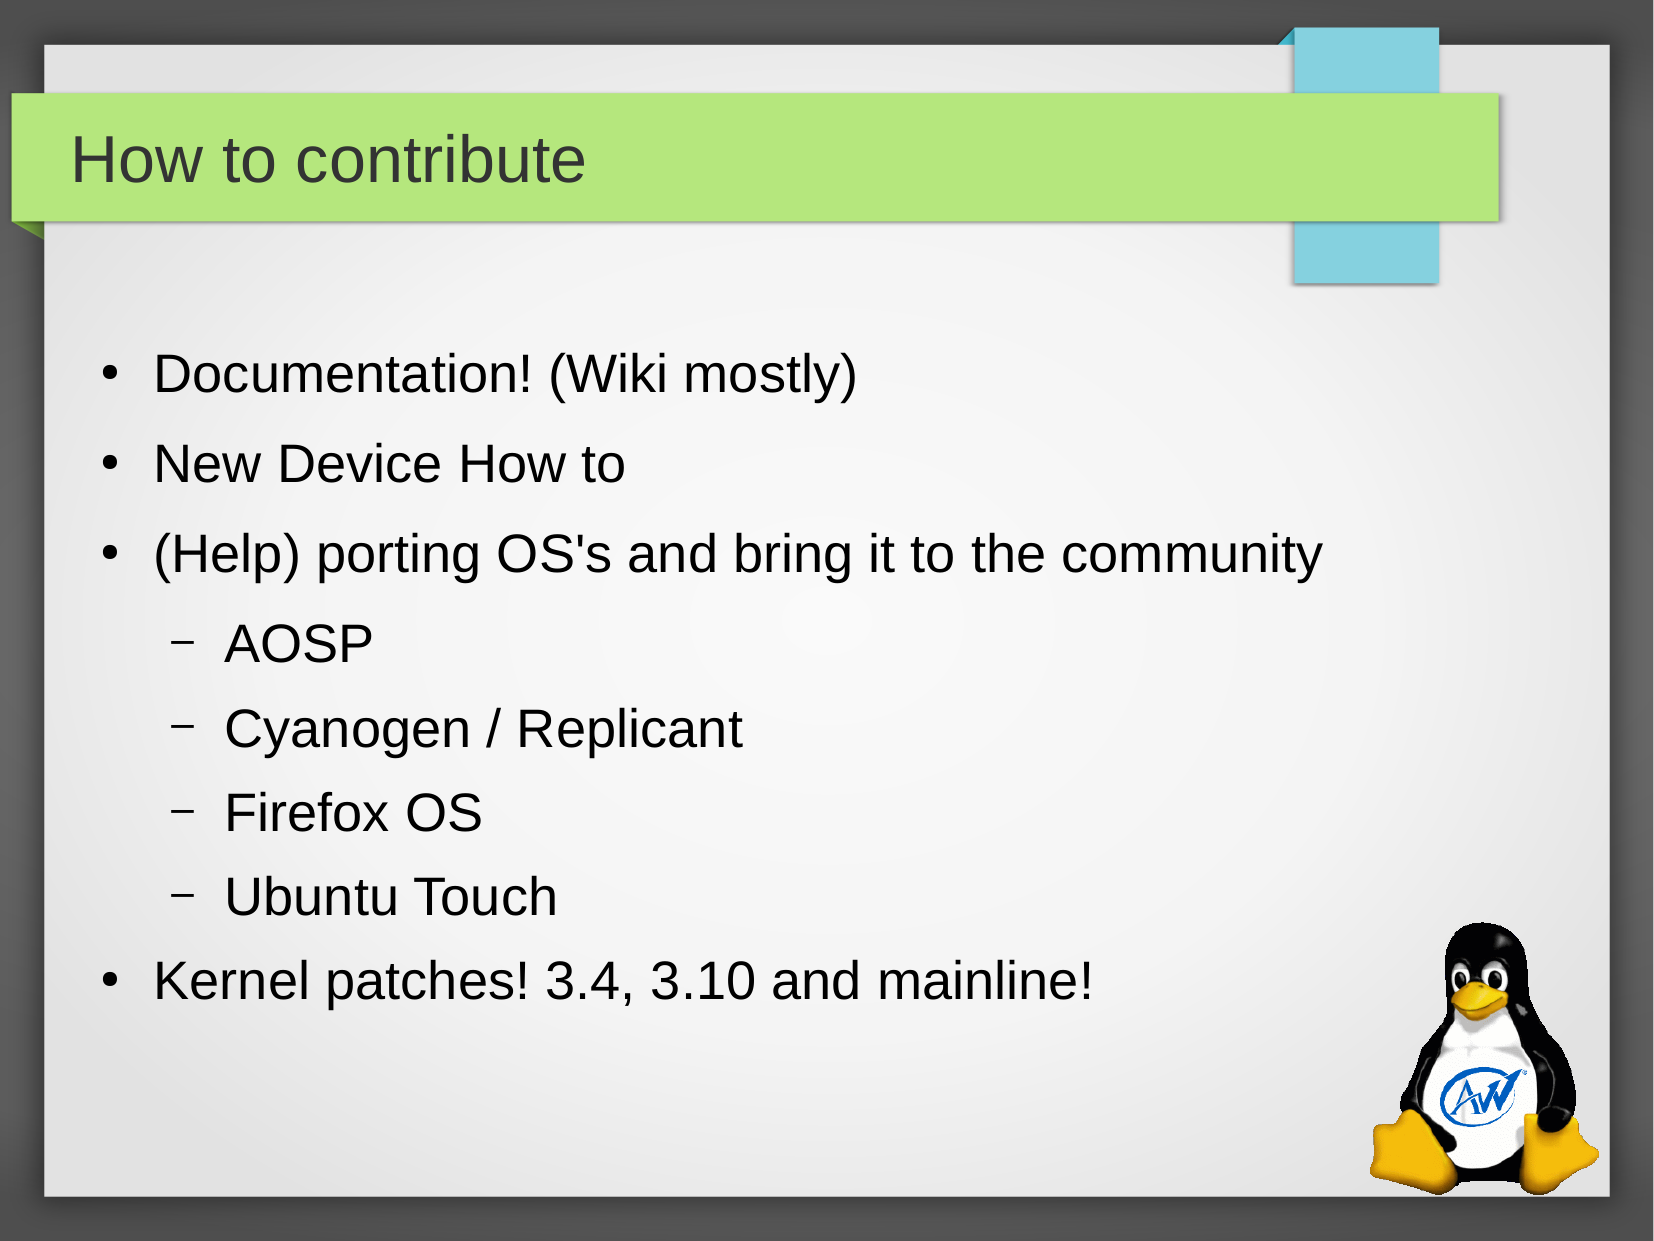

# How to contribute
Documentation! (Wiki mostly)
New Device How to
(Help) porting OS's and bring it to the community
AOSP
Cyanogen / Replicant
Firefox OS
Ubuntu Touch
Kernel patches! 3.4, 3.10 and mainline!